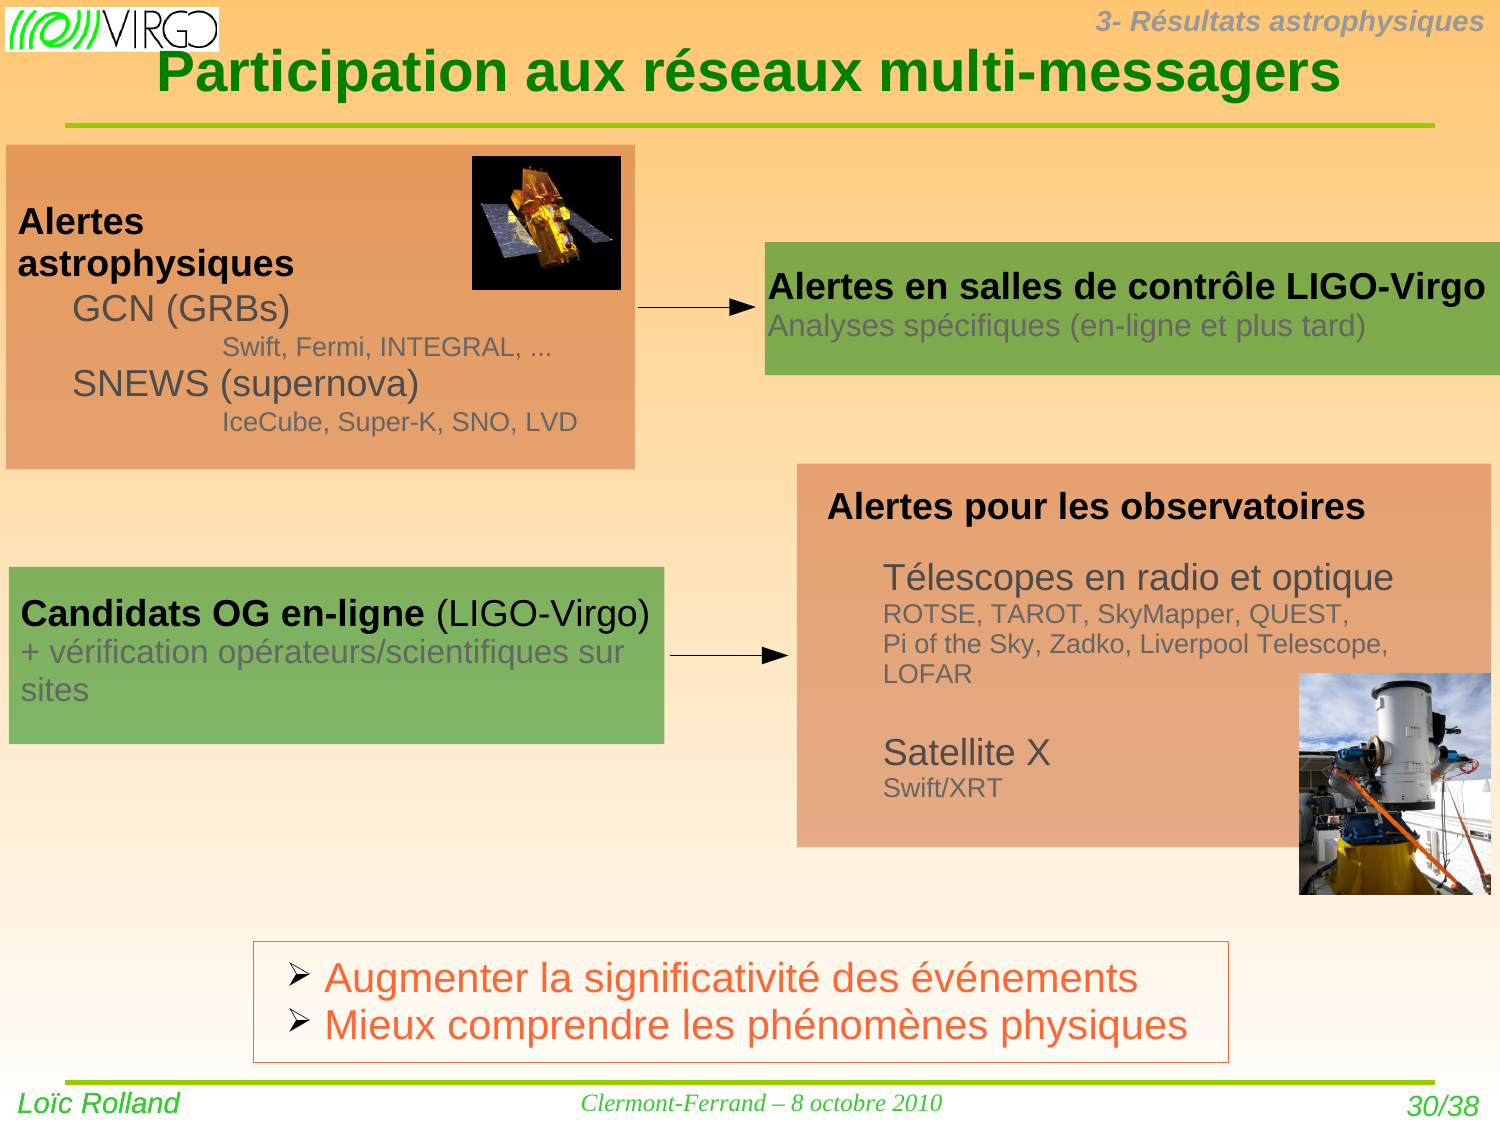

3- Résultats astrophysiques
# Participation aux réseaux multi-messagers
Alertes astrophysiques
Alertes en salles de contrôle LIGO-Virgo
Analyses spécifiques (en-ligne et plus tard)
GCN (GRBs)
	Swift, Fermi, INTEGRAL, ...
SNEWS (supernova)
	IceCube, Super-K, SNO, LVD
Alertes pour les observatoires
Télescopes en radio et optique
ROTSE, TAROT, SkyMapper, QUEST,
Pi of the Sky, Zadko, Liverpool Telescope,
LOFAR
Satellite X
Swift/XRT
Candidats OG en-ligne (LIGO-Virgo)
+ vérification opérateurs/scientifiques sur sites
 Augmenter la significativité des événements
 Mieux comprendre les phénomènes physiques
30